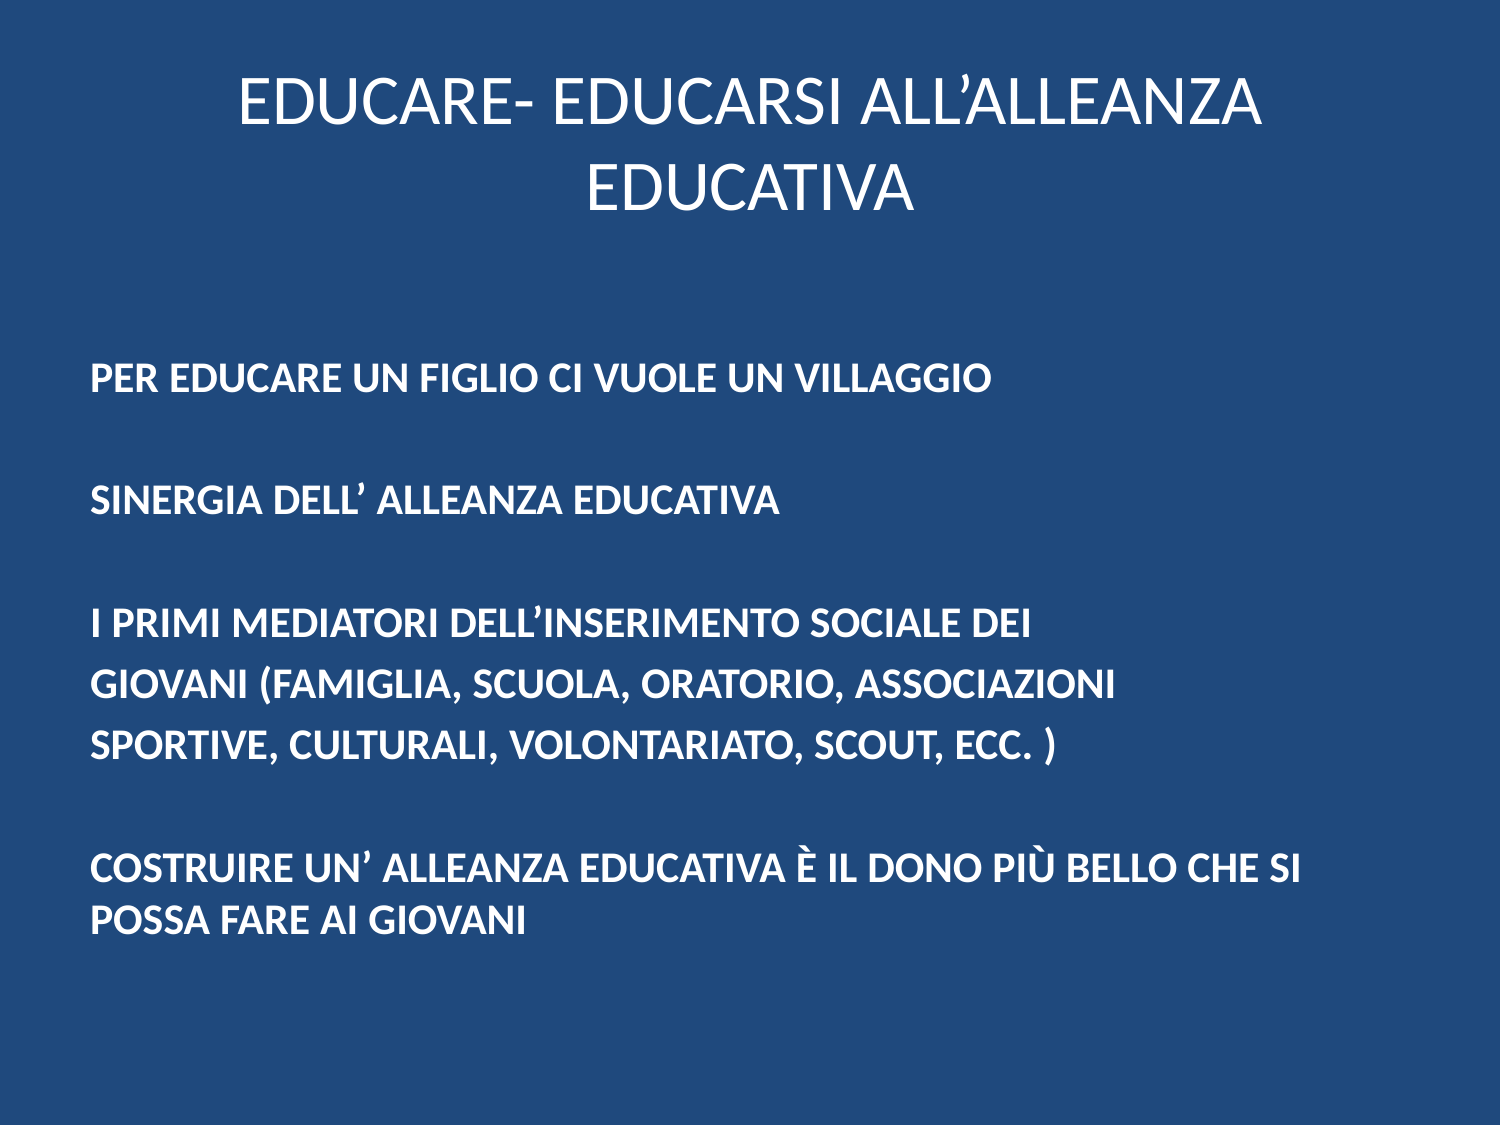

# EDUCARE- EDUCARSI ALL’ALLEANZA EDUCATIVA
PER EDUCARE UN FIGLIO CI VUOLE UN VILLAGGIO
SINERGIA DELL’ ALLEANZA EDUCATIVA
I PRIMI MEDIATORI DELL’INSERIMENTO SOCIALE DEI
GIOVANI (FAMIGLIA, SCUOLA, ORATORIO, ASSOCIAZIONI
SPORTIVE, CULTURALI, VOLONTARIATO, SCOUT, ECC. )
COSTRUIRE UN’ ALLEANZA EDUCATIVA È IL DONO PIÙ BELLO CHE SI POSSA FARE AI GIOVANI